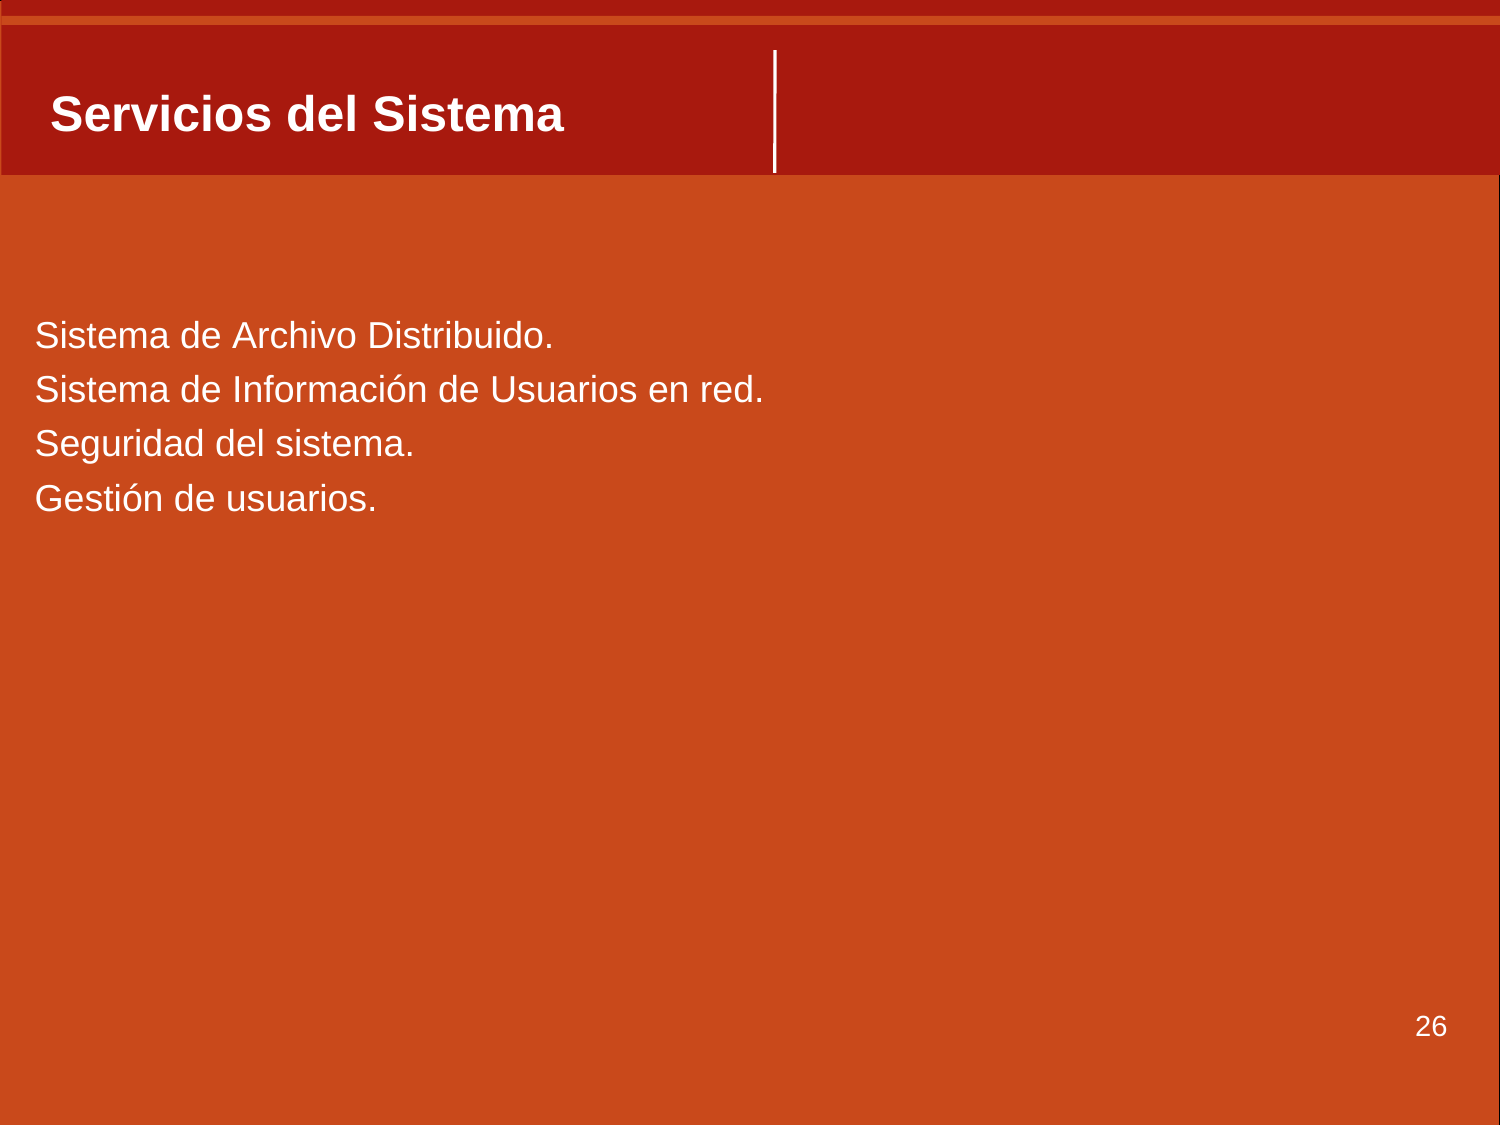

# Servicios del Sistema
Sistema de Archivo Distribuido.
Sistema de Información de Usuarios en red.
Seguridad del sistema.
Gestión de usuarios.